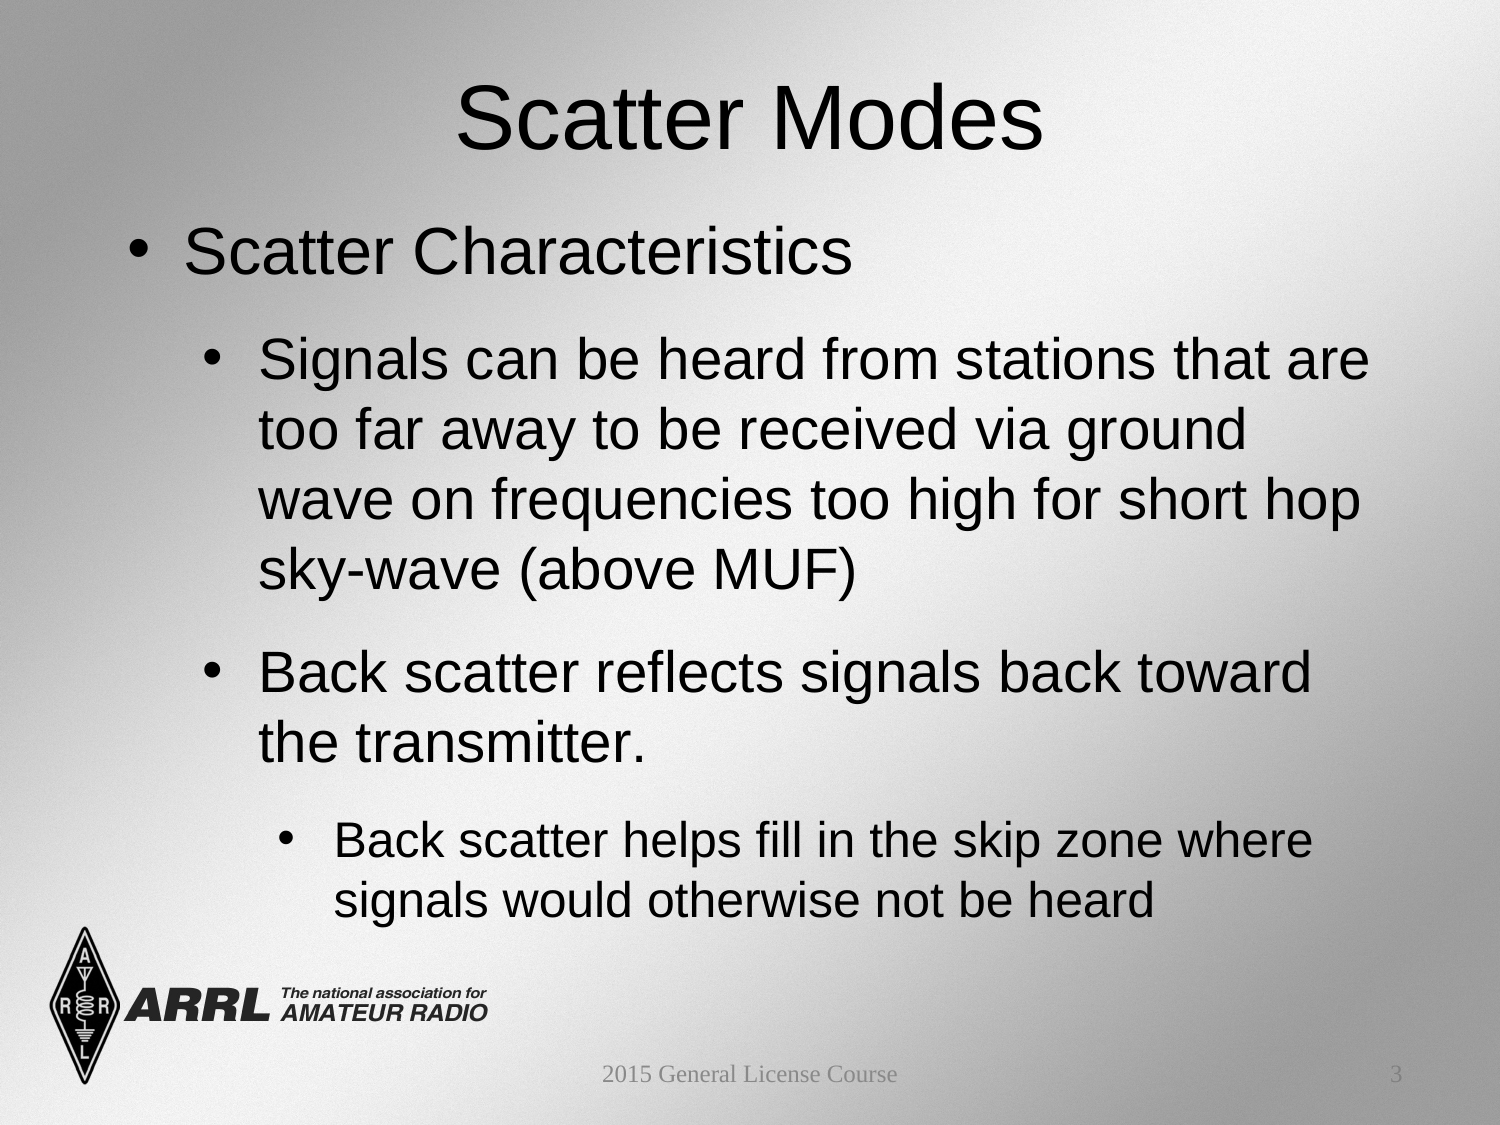

Scatter Modes
Scatter Characteristics
Signals can be heard from stations that are too far away to be received via ground wave on frequencies too high for short hop sky-wave (above MUF)
Back scatter reflects signals back toward the transmitter.
Back scatter helps fill in the skip zone where signals would otherwise not be heard
2015 General License Course
3